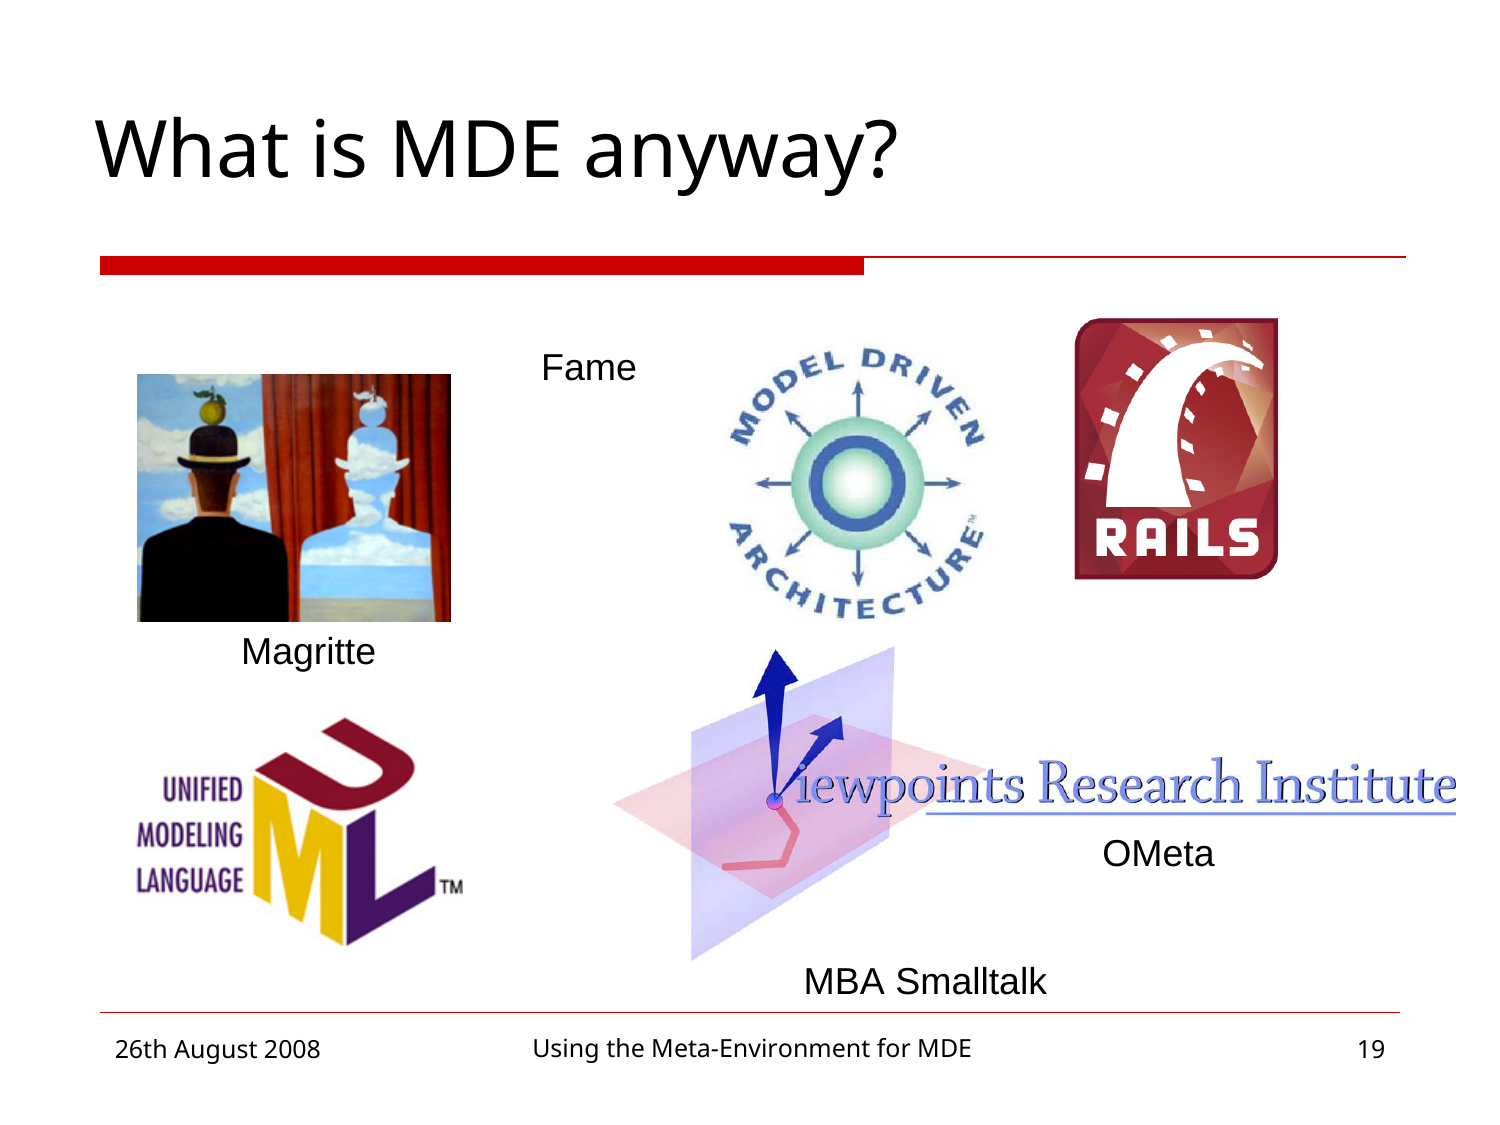

# What is MDE anyway?
Fame
Magritte
OMeta
MBA Smalltalk
Using the Meta-Environment for MDE
26th August 2008
19